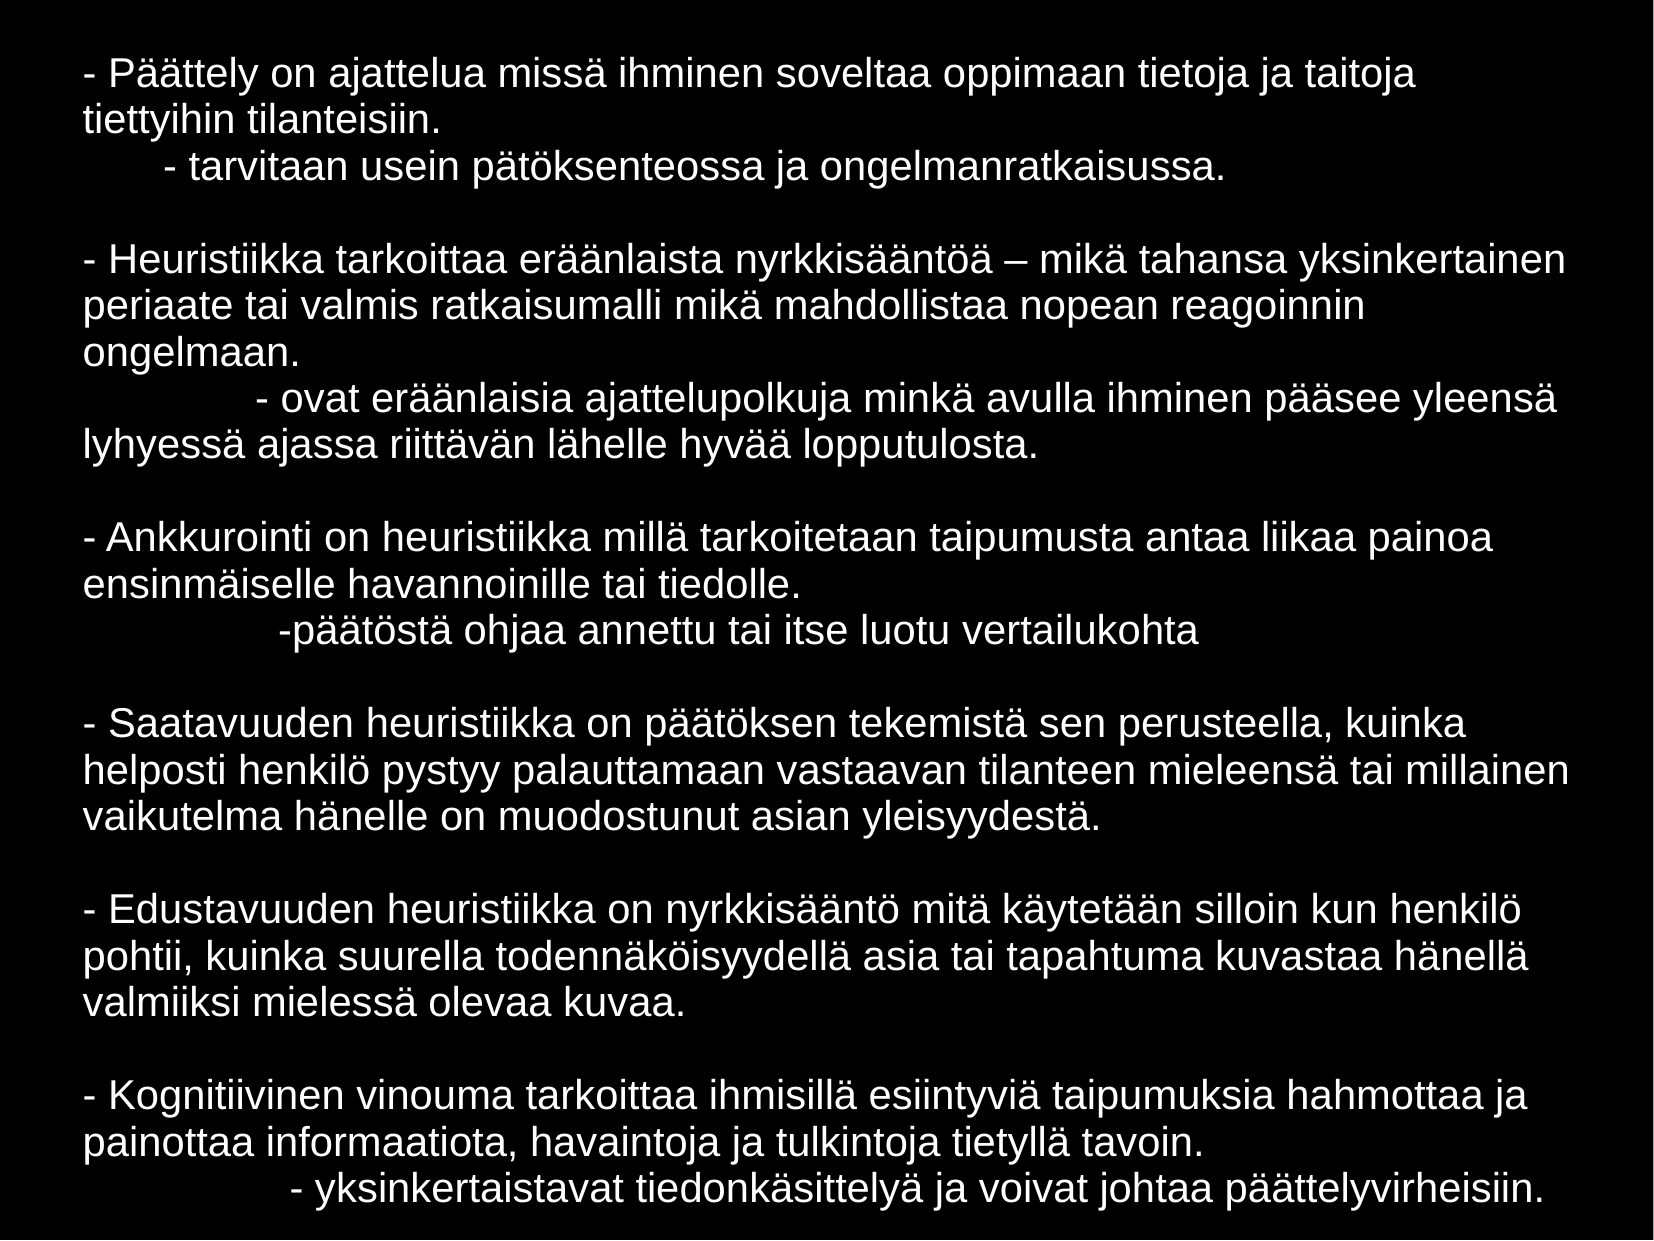

# - Päättely on ajattelua missä ihminen soveltaa oppimaan tietoja ja taitoja tiettyihin tilanteisiin.
 - tarvitaan usein pätöksenteossa ja ongelmanratkaisussa.
- Heuristiikka tarkoittaa eräänlaista nyrkkisääntöä – mikä tahansa yksinkertainen periaate tai valmis ratkaisumalli mikä mahdollistaa nopean reagoinnin ongelmaan.
 - ovat eräänlaisia ajattelupolkuja minkä avulla ihminen pääsee yleensä lyhyessä ajassa riittävän lähelle hyvää lopputulosta.
- Ankkurointi on heuristiikka millä tarkoitetaan taipumusta antaa liikaa painoa ensinmäiselle havannoinille tai tiedolle.
 -päätöstä ohjaa annettu tai itse luotu vertailukohta
- Saatavuuden heuristiikka on päätöksen tekemistä sen perusteella, kuinka helposti henkilö pystyy palauttamaan vastaavan tilanteen mieleensä tai millainen vaikutelma hänelle on muodostunut asian yleisyydestä.
- Edustavuuden heuristiikka on nyrkkisääntö mitä käytetään silloin kun henkilö pohtii, kuinka suurella todennäköisyydellä asia tai tapahtuma kuvastaa hänellä valmiiksi mielessä olevaa kuvaa.
- Kognitiivinen vinouma tarkoittaa ihmisillä esiintyviä taipumuksia hahmottaa ja painottaa informaatiota, havaintoja ja tulkintoja tietyllä tavoin.
 - yksinkertaistavat tiedonkäsittelyä ja voivat johtaa päättelyvirheisiin.